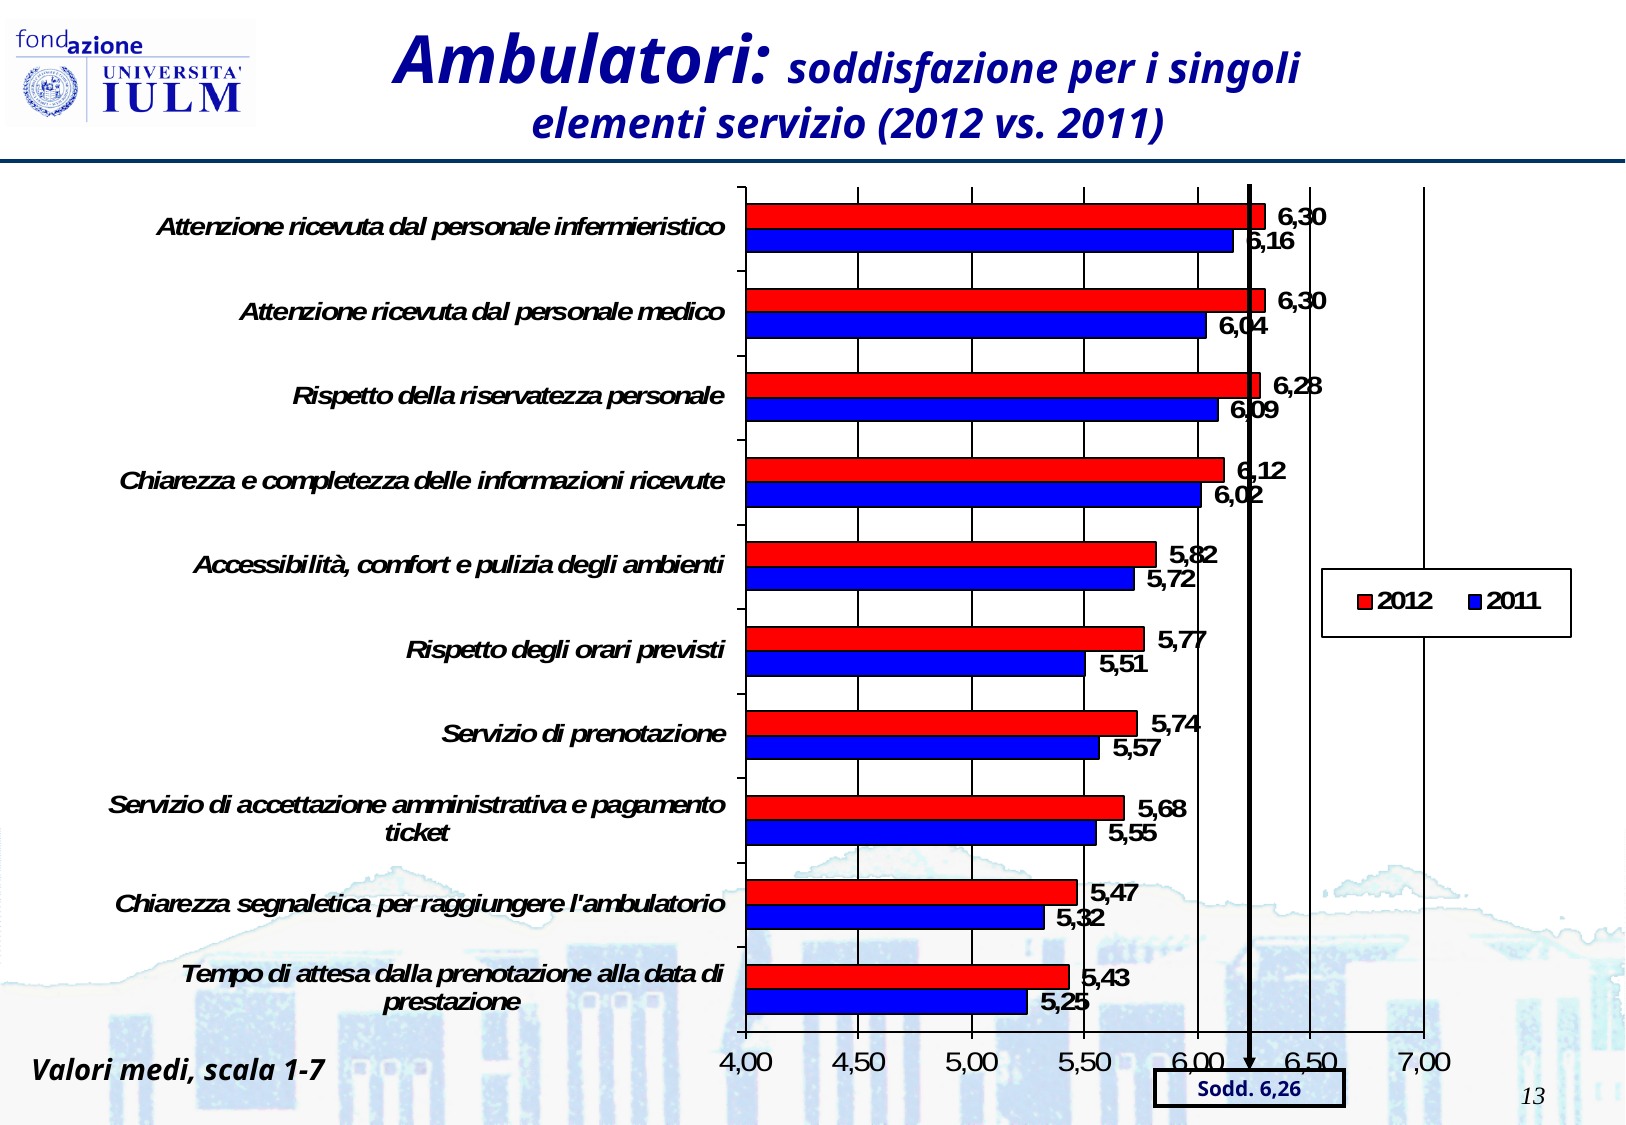

Ambulatori: soddisfazione per i singoli elementi servizio (2012 vs. 2011)
Valori medi, scala 1-7
Sodd. 6,26